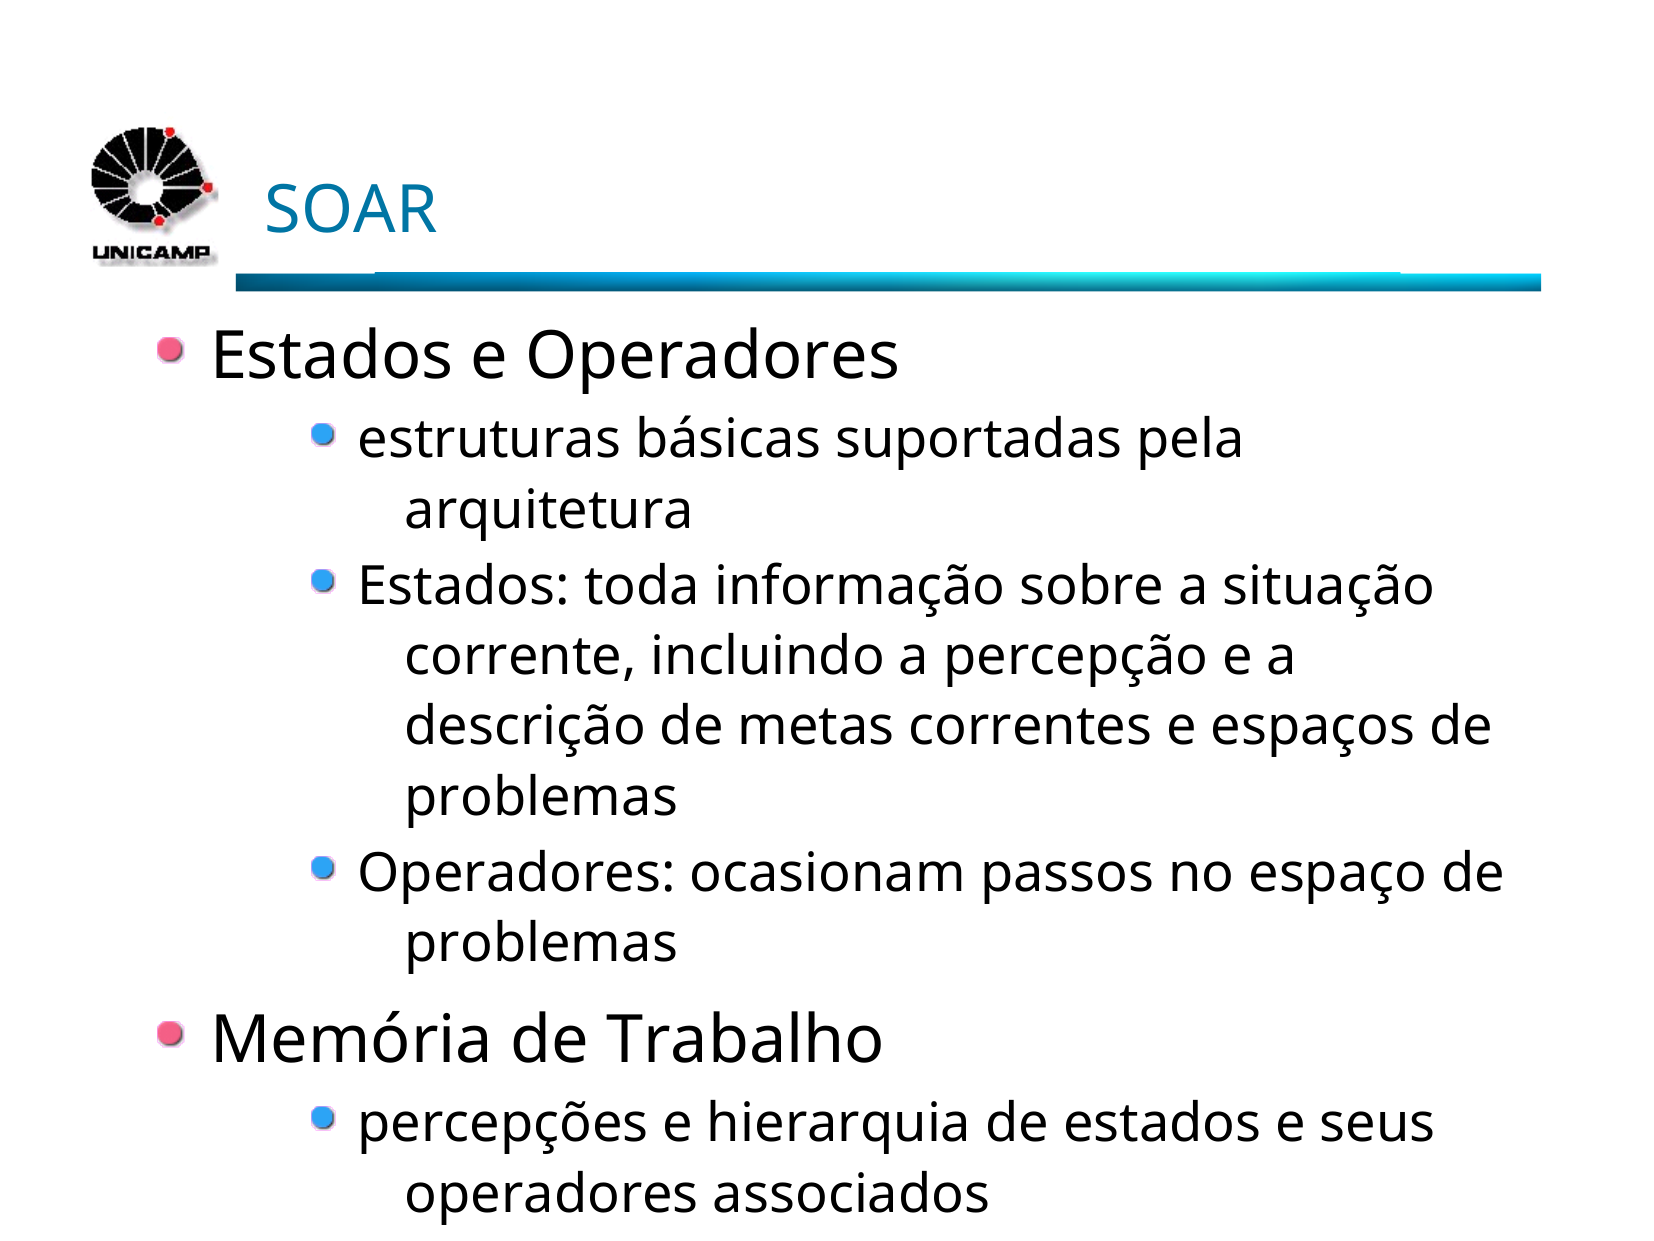

# SOAR
Estados e Operadores
estruturas básicas suportadas pela arquitetura
Estados: toda informação sobre a situação corrente, incluindo a percepção e a descrição de metas correntes e espaços de problemas
Operadores: ocasionam passos no espaço de problemas
Memória de Trabalho
percepções e hierarquia de estados e seus operadores associados
conteúdo pode acionar a memória de longo prazo ou ações motoras